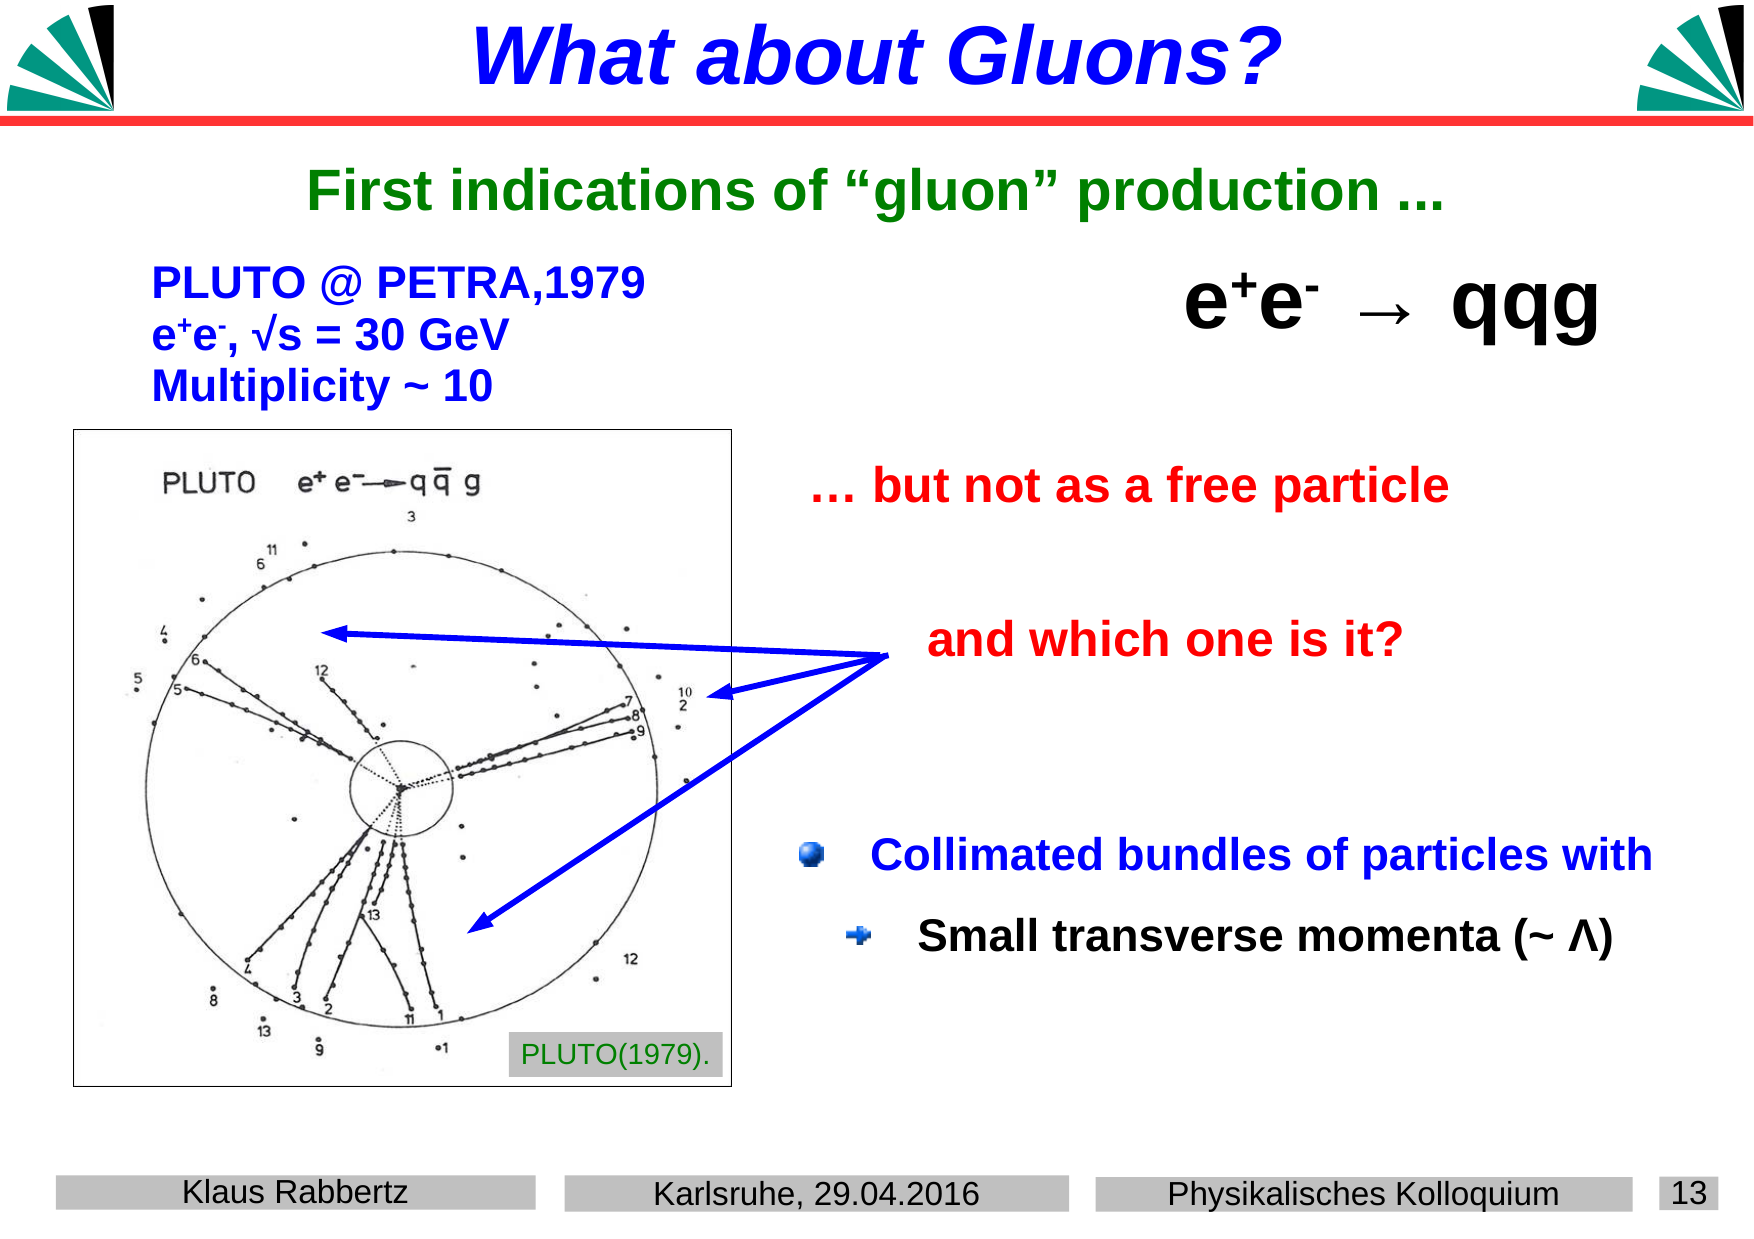

# What about Gluons?
First indications of “gluon” production ...
e+e- → qqg
PLUTO @ PETRA,1979
e+e-, √s = 30 GeV
Multiplicity ~ 10
… but not as a free particle
and which one is it?
Collimated bundles of particles with
Small transverse momenta (~ Λ)
PLUTO(1979).